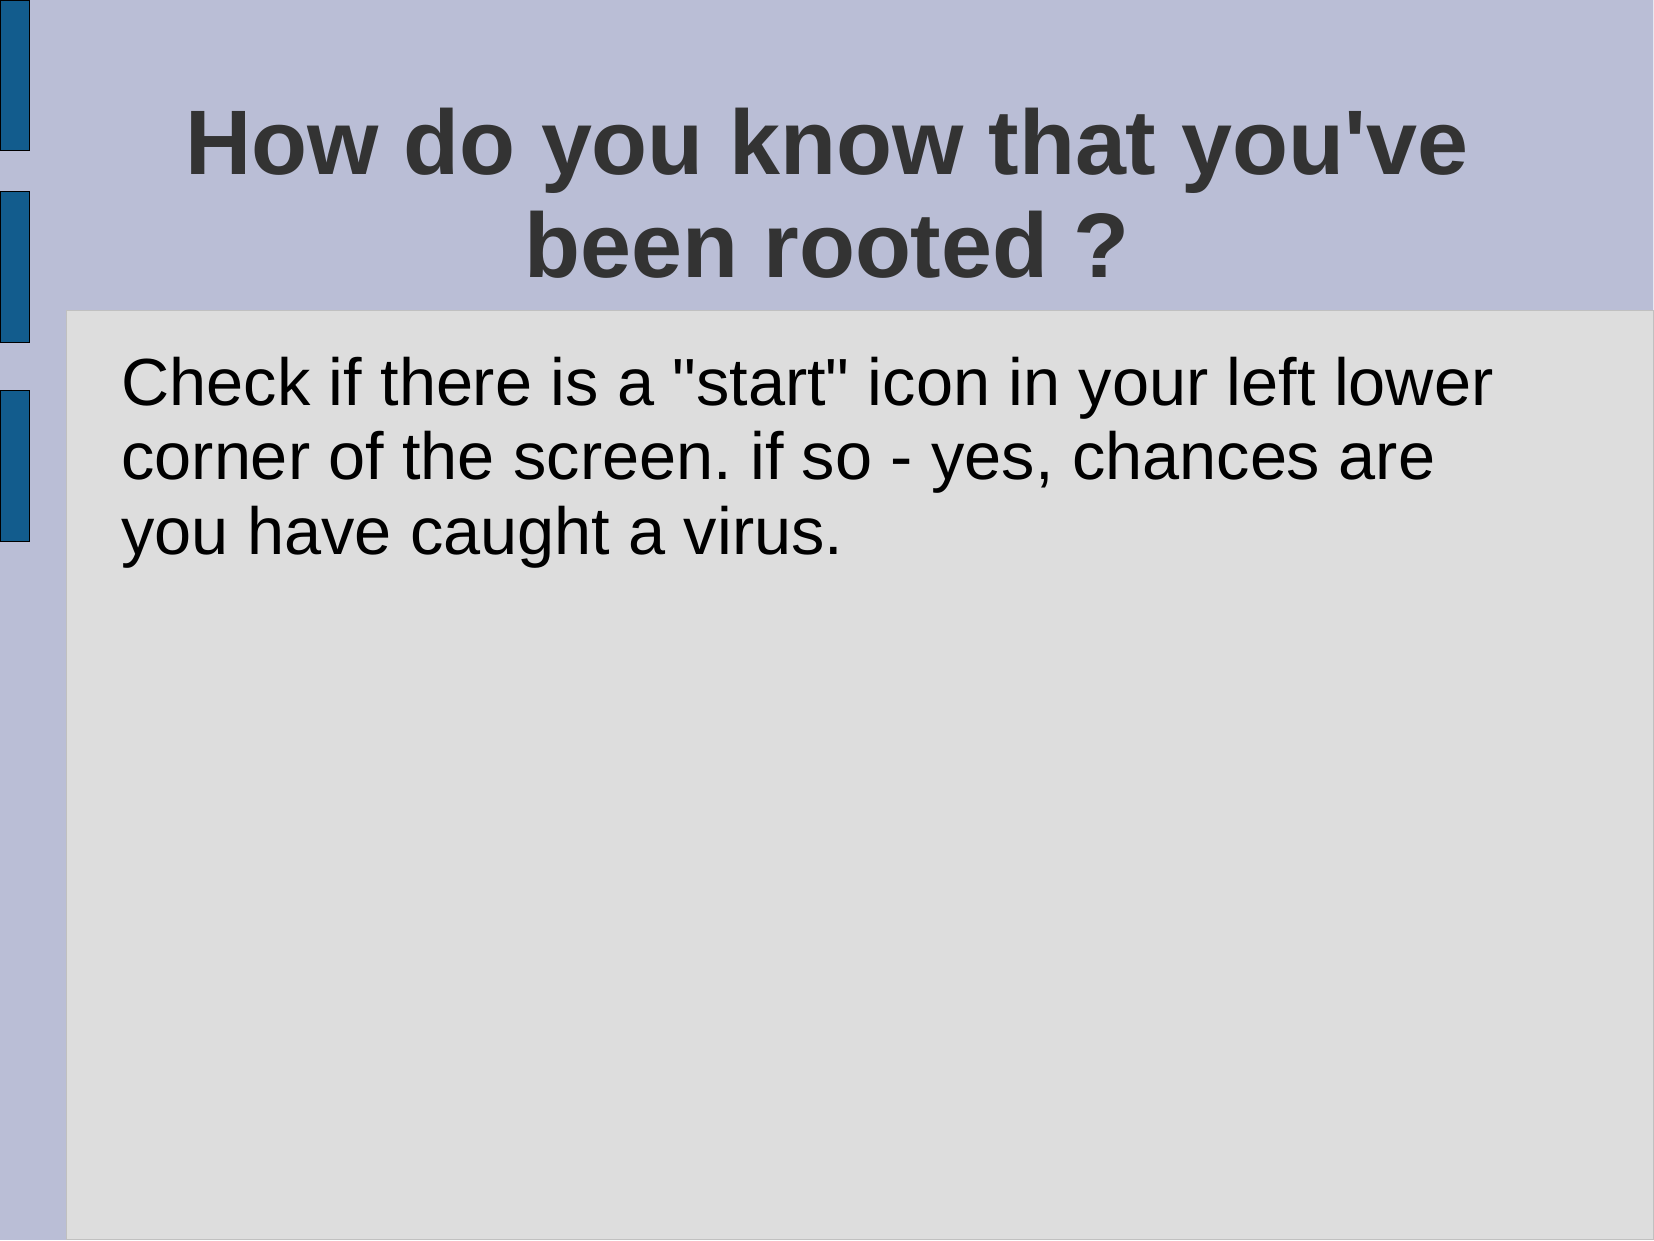

# How do you know that you've been rooted ?
Check if there is a "start" icon in your left lower corner of the screen. if so - yes, chances are you have caught a virus.